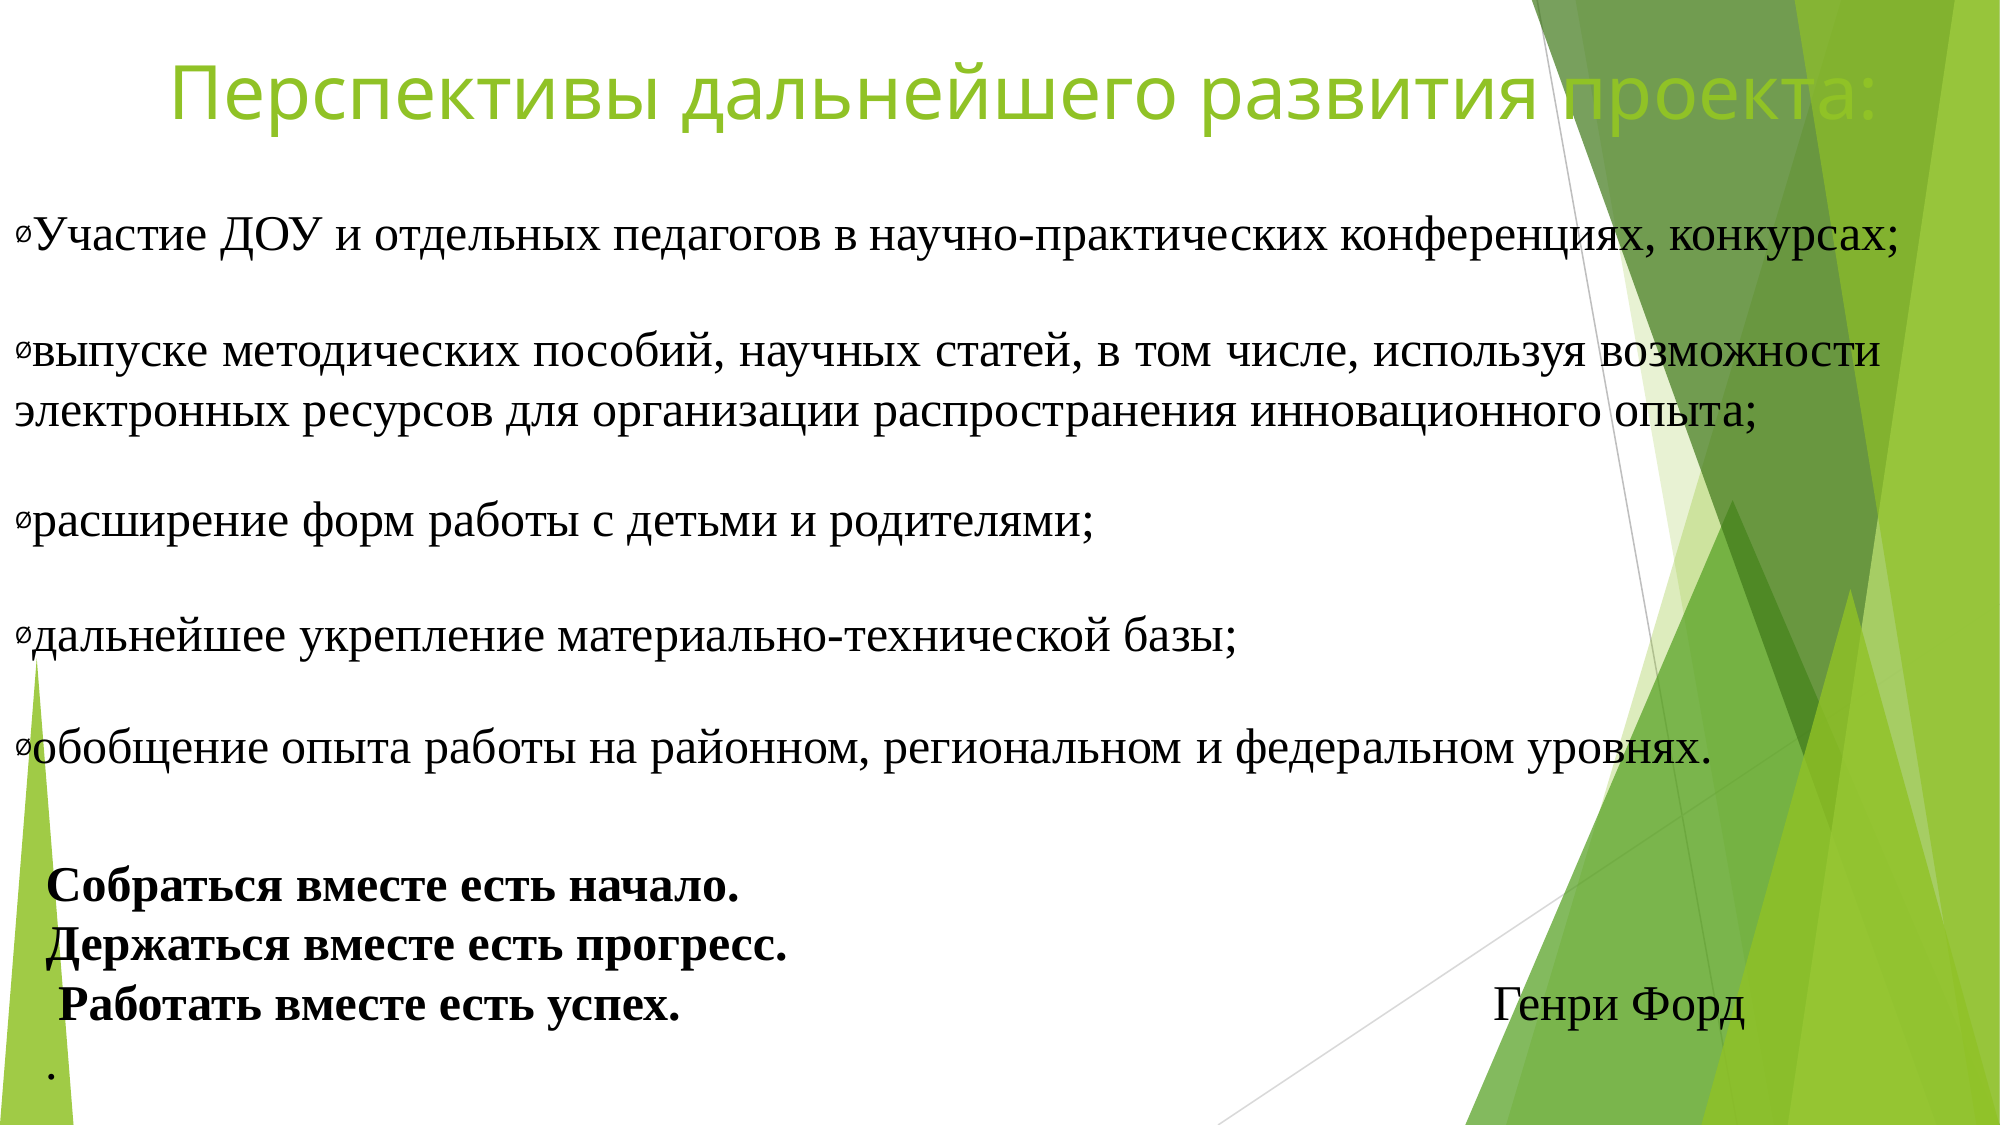

# Перспективы дальнейшего развития проекта:
Участие ДОУ и отдельных педагогов в научно-практических конференциях, конкурсах;
выпуске методических пособий, научных статей, в том числе, используя возможности электронных ресурсов для организации распространения инновационного опыта;
расширение форм работы с детьми и родителями;
дальнейшее укрепление материально-технической базы;
обобщение опыта работы на районном, региональном и федеральном уровнях.
Собраться вместе есть начало.
Держаться вместе есть прогресс.
 Работать вместе есть успех. Генри Форд
.